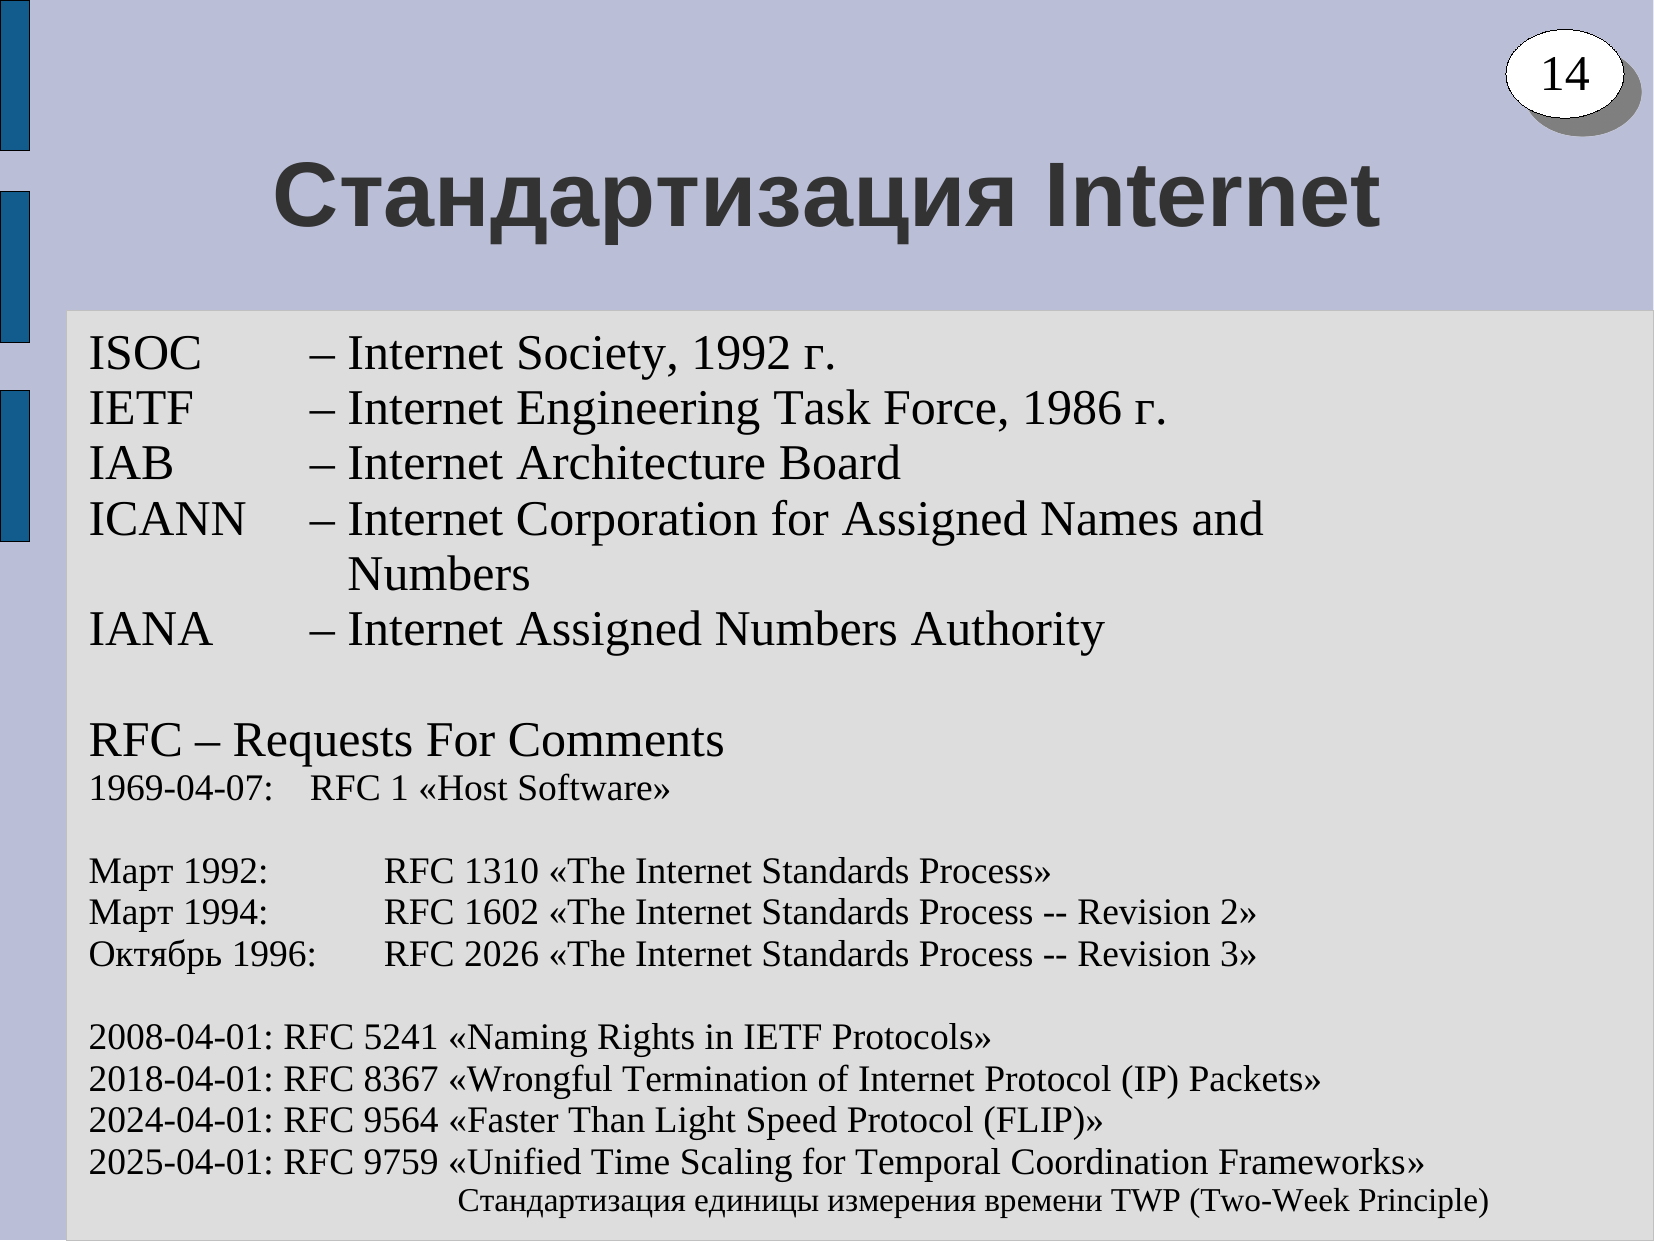

14
# Стандартизация Internet
ISOC 		– Internet Society, 1992 г.
IETF 		– Internet Engineering Task Force, 1986 г.
IAB 		– Internet Architecture Board
ICANN 	– Internet Corporation for Assigned Names and
			 Numbers
IANA 		– Internet Assigned Numbers Authority
RFC – Requests For Comments
1969-04-07:	RFC 1 «Host Software»
Март 1992:		RFC 1310 «The Internet Standards Process»
Март 1994:		RFC 1602 «The Internet Standards Process -- Revision 2»
Октябрь 1996:	RFC 2026 «The Internet Standards Process -- Revision 3»
2008-04-01: RFC 5241 «Naming Rights in IETF Protocols»
2018-04-01: RFC 8367 «Wrongful Termination of Internet Protocol (IP) Packets»
2024-04-01: RFC 9564 «Faster Than Light Speed Protocol (FLIP)»
2025-04-01: RFC 9759 «Unified Time Scaling for Temporal Coordination Frameworks»
					Стандартизация единицы измерения времени TWP (Two-Week Principle)